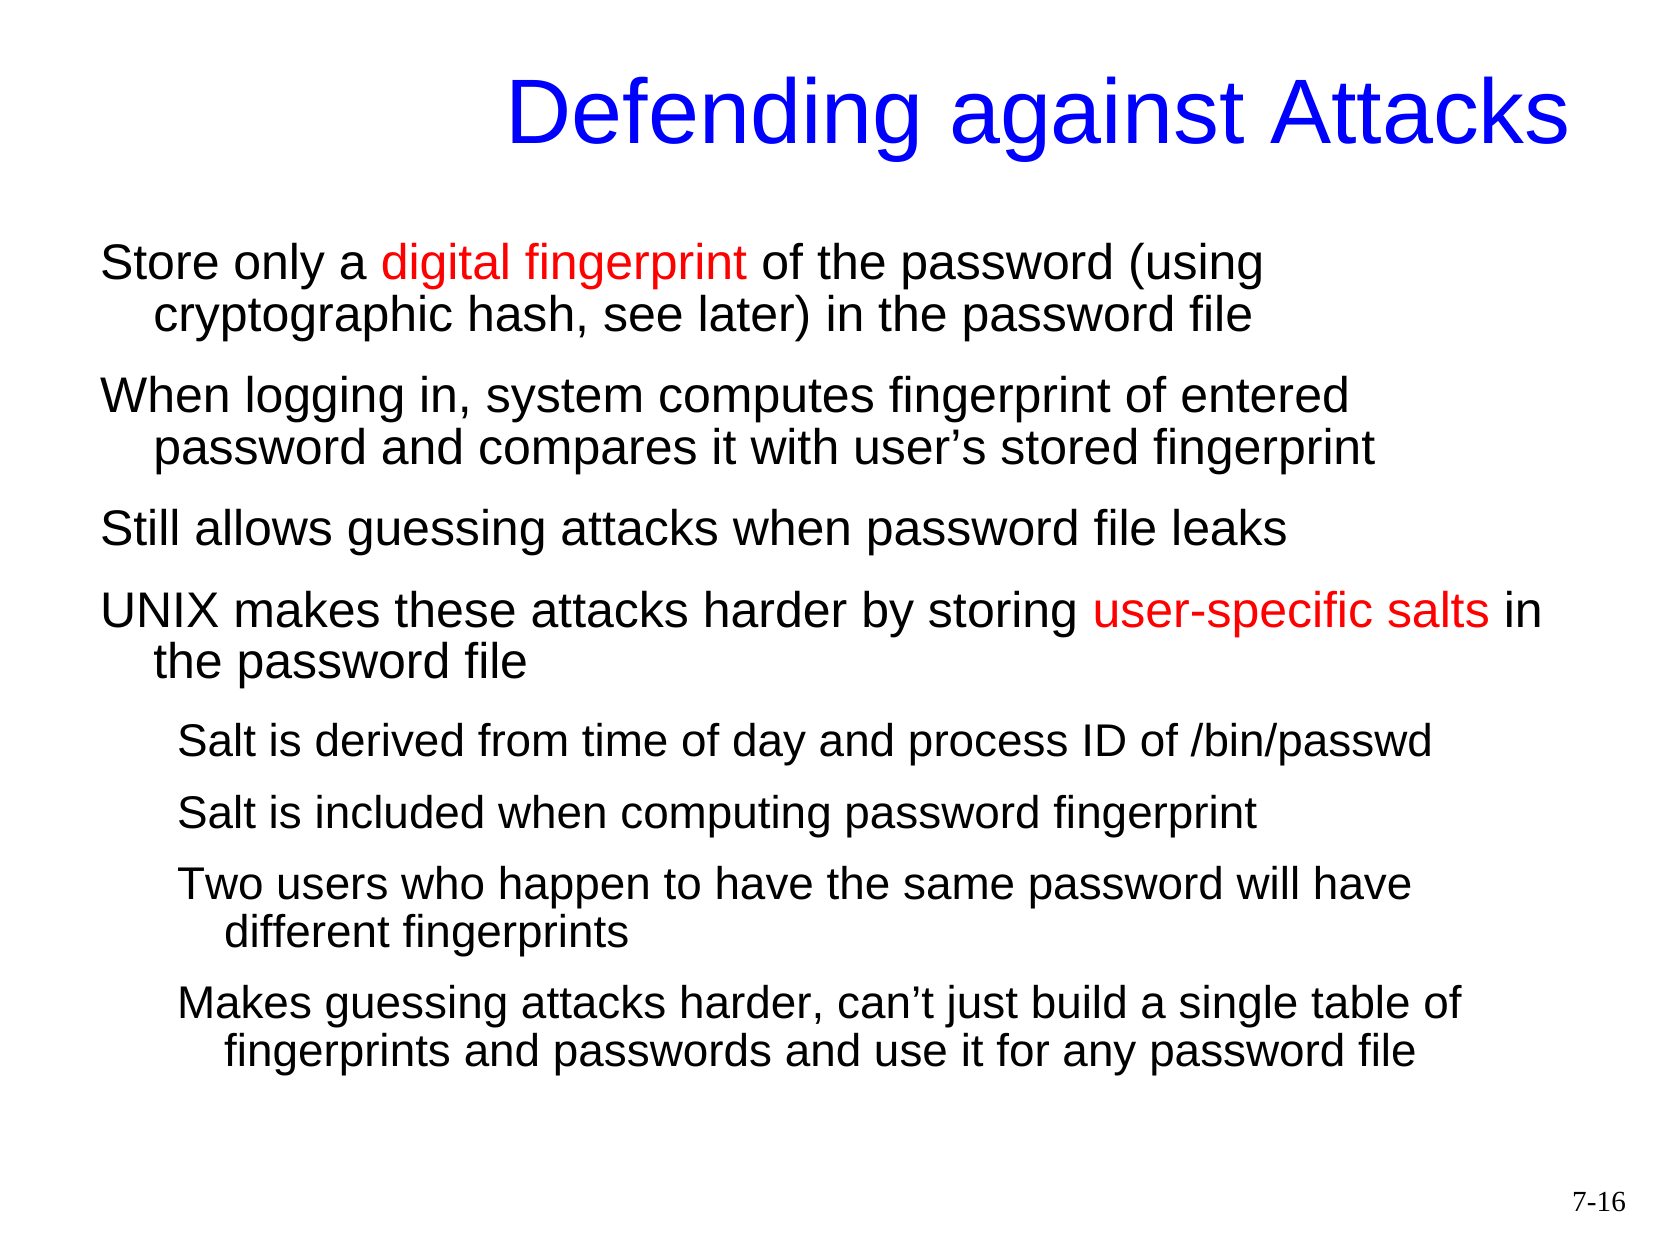

# Defending against Attacks
Store only a digital fingerprint of the password (using cryptographic hash, see later) in the password file
When logging in, system computes fingerprint of entered password and compares it with user’s stored fingerprint
Still allows guessing attacks when password file leaks
UNIX makes these attacks harder by storing user-specific salts in the password file
Salt is derived from time of day and process ID of /bin/passwd
Salt is included when computing password fingerprint
Two users who happen to have the same password will have different fingerprints
Makes guessing attacks harder, can’t just build a single table of fingerprints and passwords and use it for any password file